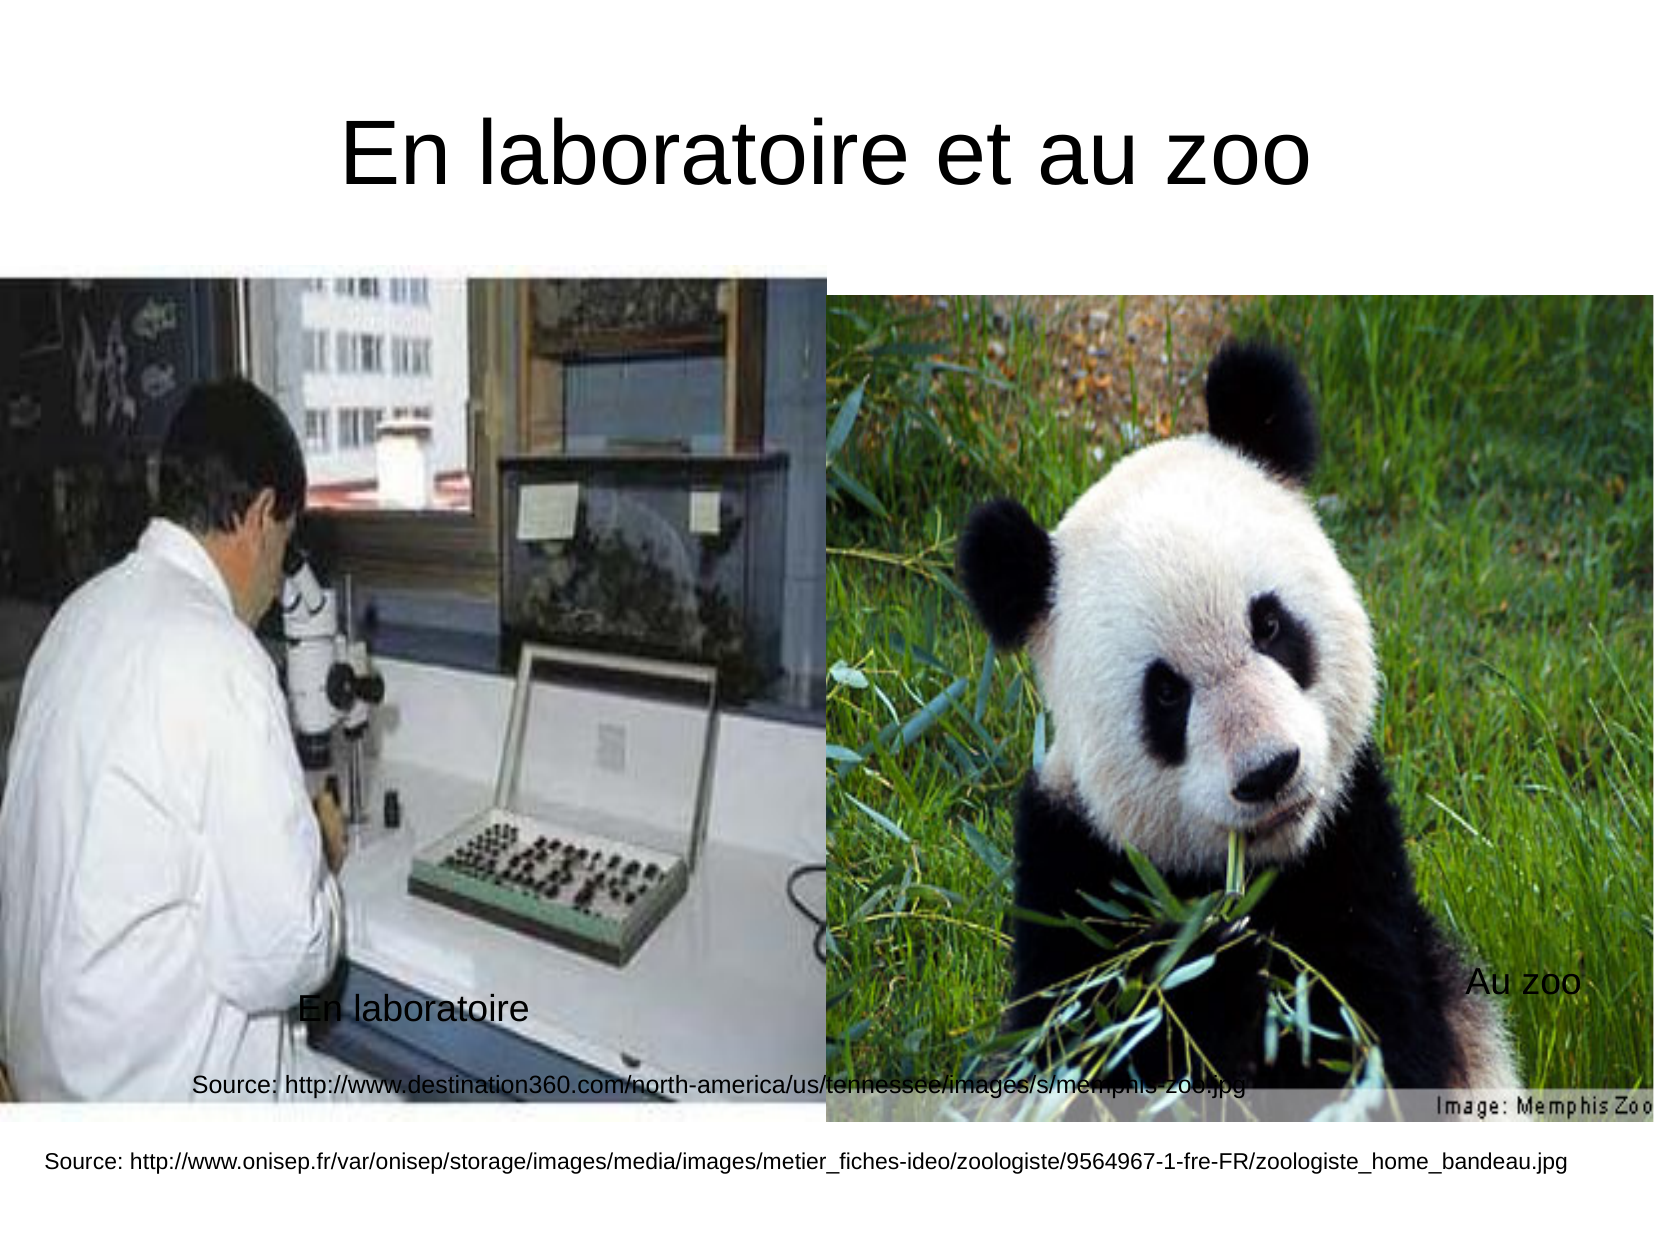

# En laboratoire et au zoo
En laboratoire
 Au zoo
Source: http://www.destination360.com/north-america/us/tennessee/images/s/memphis-zoo.jpg
Source: http://www.onisep.fr/var/onisep/storage/images/media/images/metier_fiches-ideo/zoologiste/9564967-1-fre-FR/zoologiste_home_bandeau.jpg